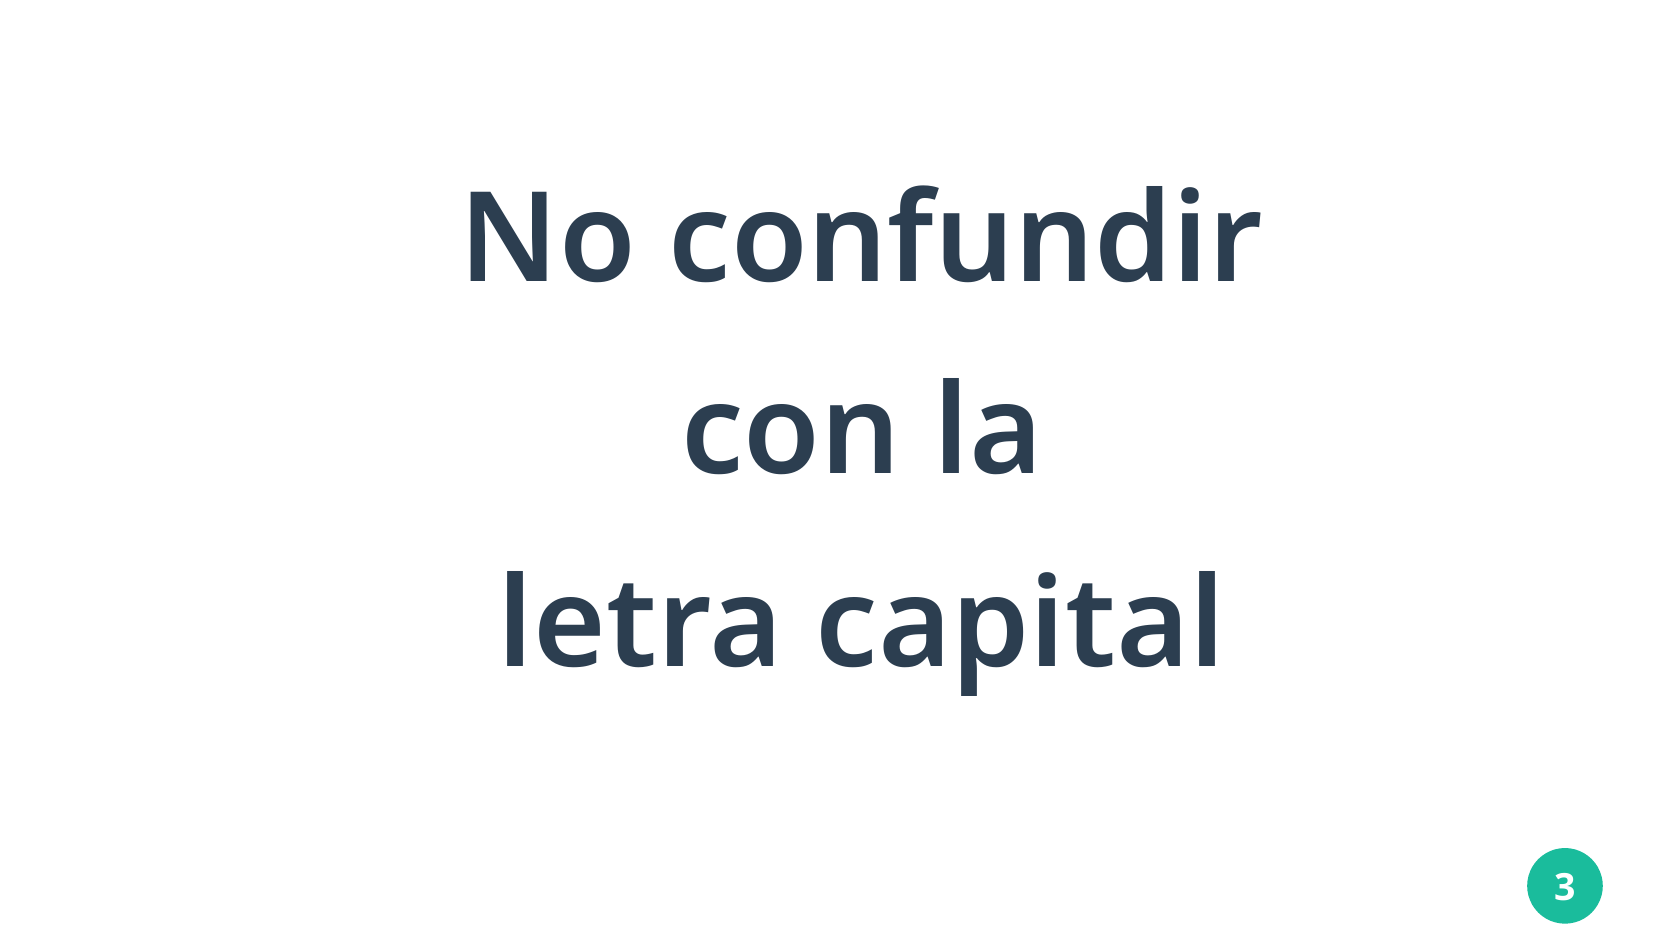

# No confundir
con la
letra capital